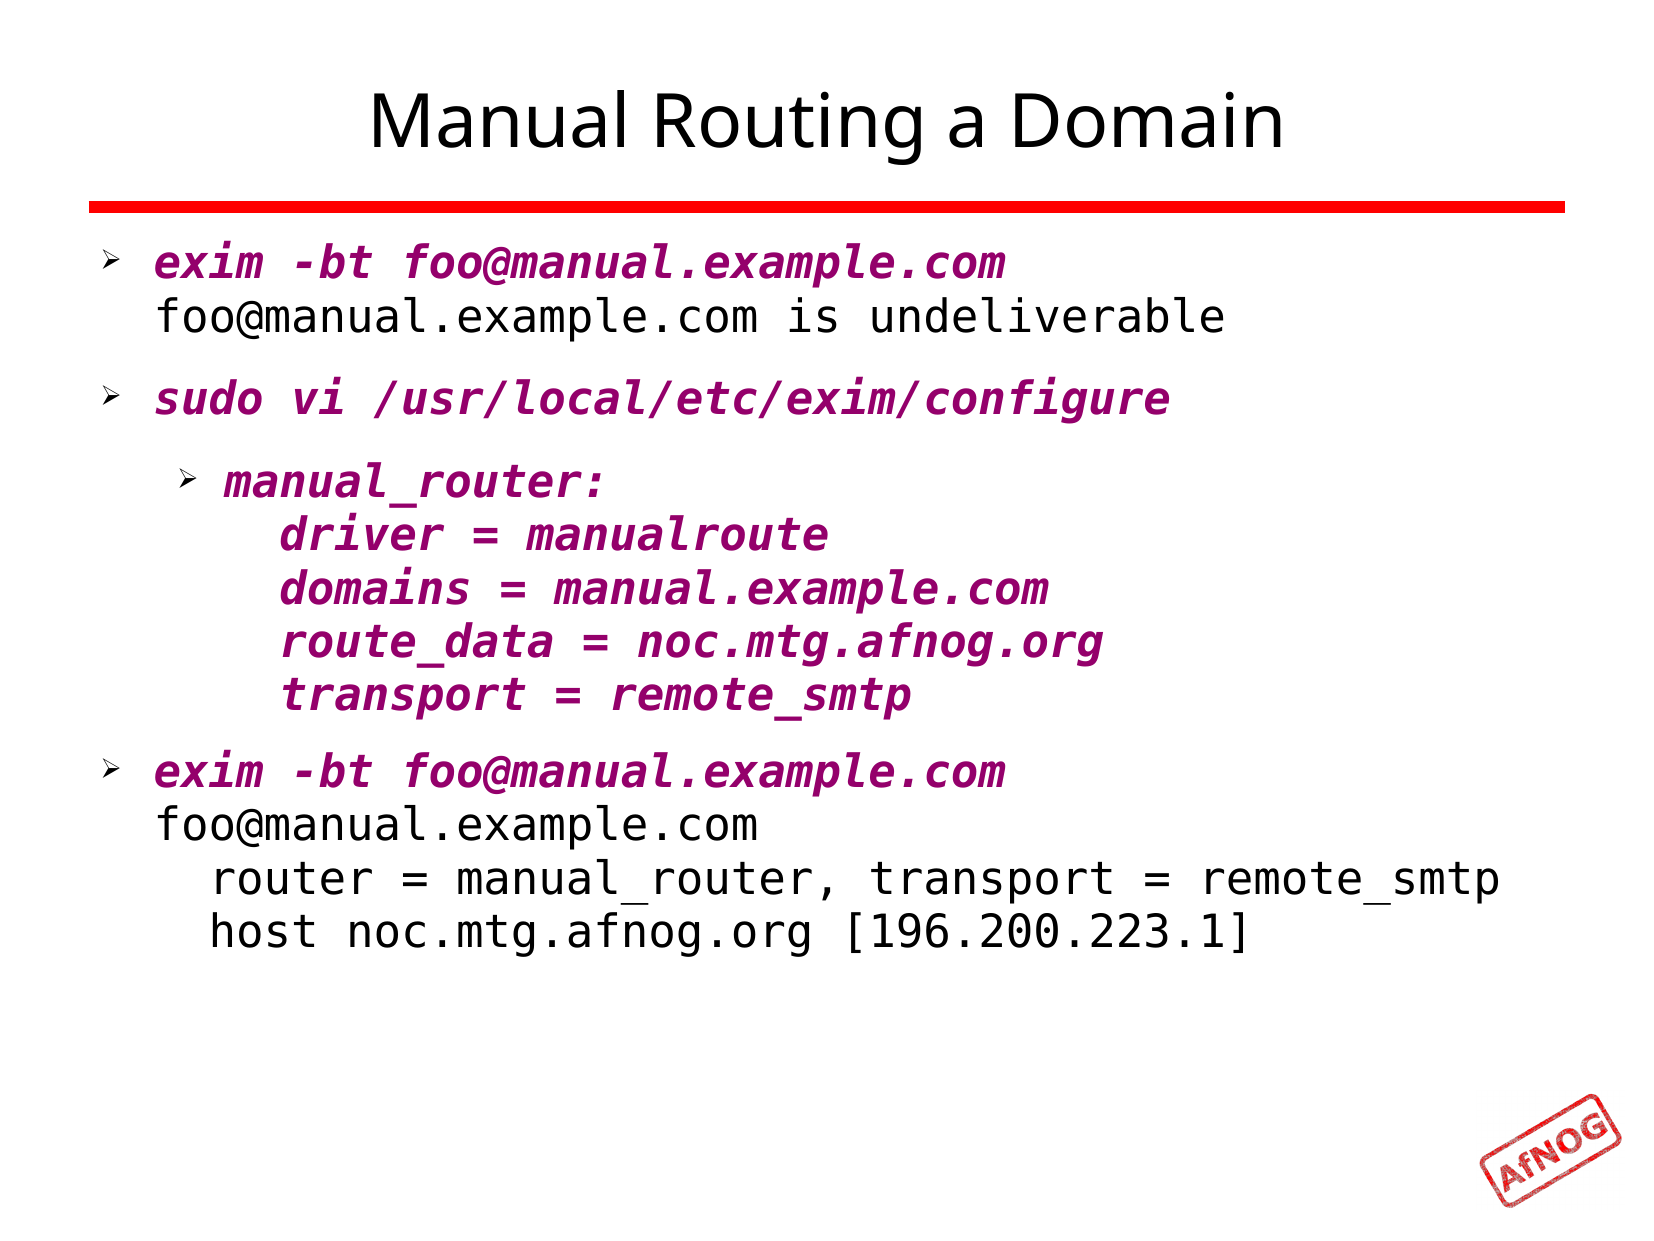

# Manual Routing a Domain
exim -bt foo@manual.example.com
foo@manual.example.com is undeliverable
sudo vi /usr/local/etc/exim/configure
manual_router:
 driver = manualroute
 domains = manual.example.com
 route_data = noc.mtg.afnog.org
 transport = remote_smtp
exim -bt foo@manual.example.com
foo@manual.example.com
 router = manual_router, transport = remote_smtp
 host noc.mtg.afnog.org [196.200.223.1]